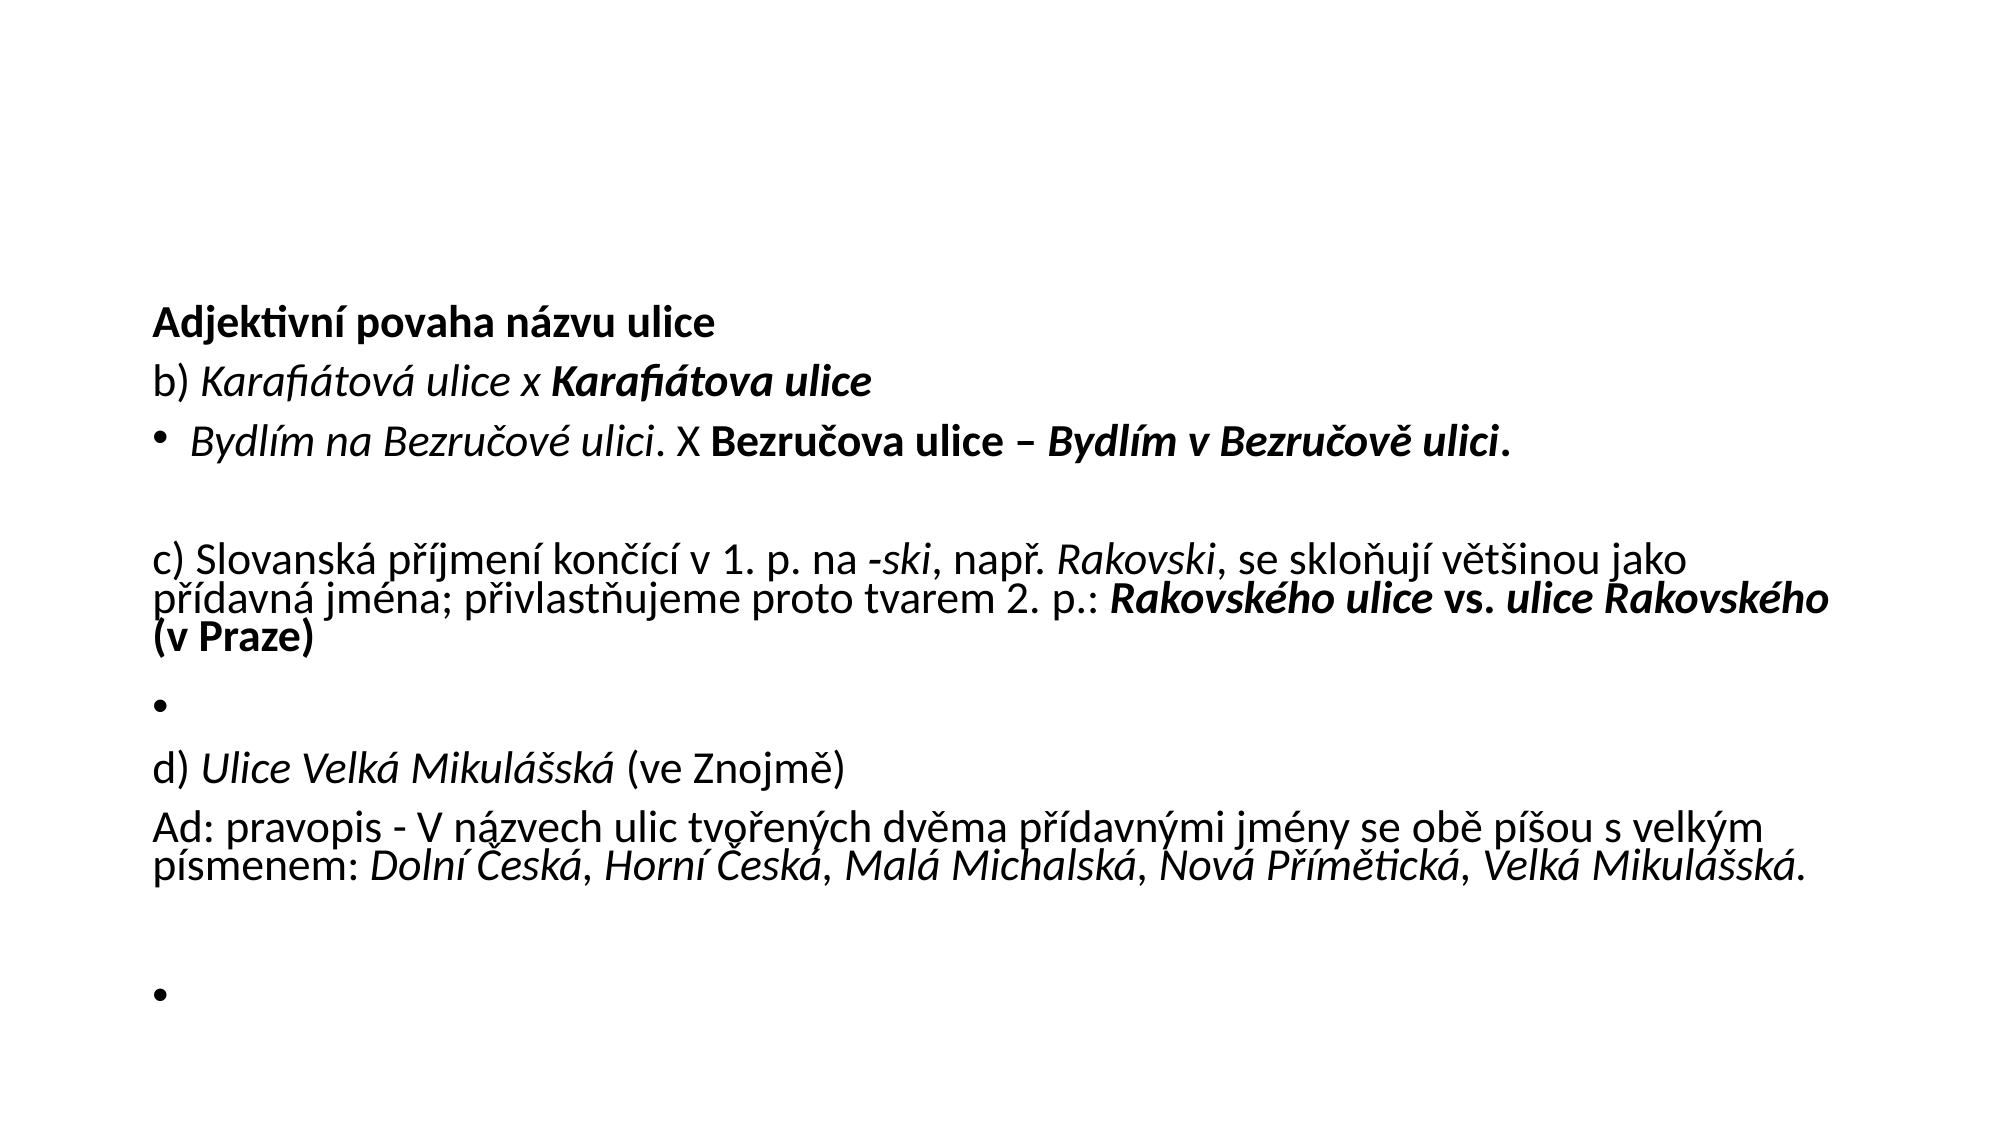

#
Adjektivní povaha názvu ulice
b) Karafiátová ulice x Karafiátova ulice
Bydlím na Bezručové ulici. X Bezručova ulice – Bydlím v Bezručově ulici.
c) Slovanská příjmení končící v 1. p. na ‑ski, např. Rakovski, se skloňují většinou jako přídavná jména; přivlastňujeme proto tvarem 2. p.: Rakovského ulice vs. ulice Rakovského (v Praze)
d) Ulice Velká Mikulášská (ve Znojmě)
Ad: pravopis - V názvech ulic tvořených dvěma přídavnými jmény se obě píšou s velkým písmenem: Dolní Česká, Horní Česká, Malá Michalská, Nová Přímětická, Velká Mikulášská.